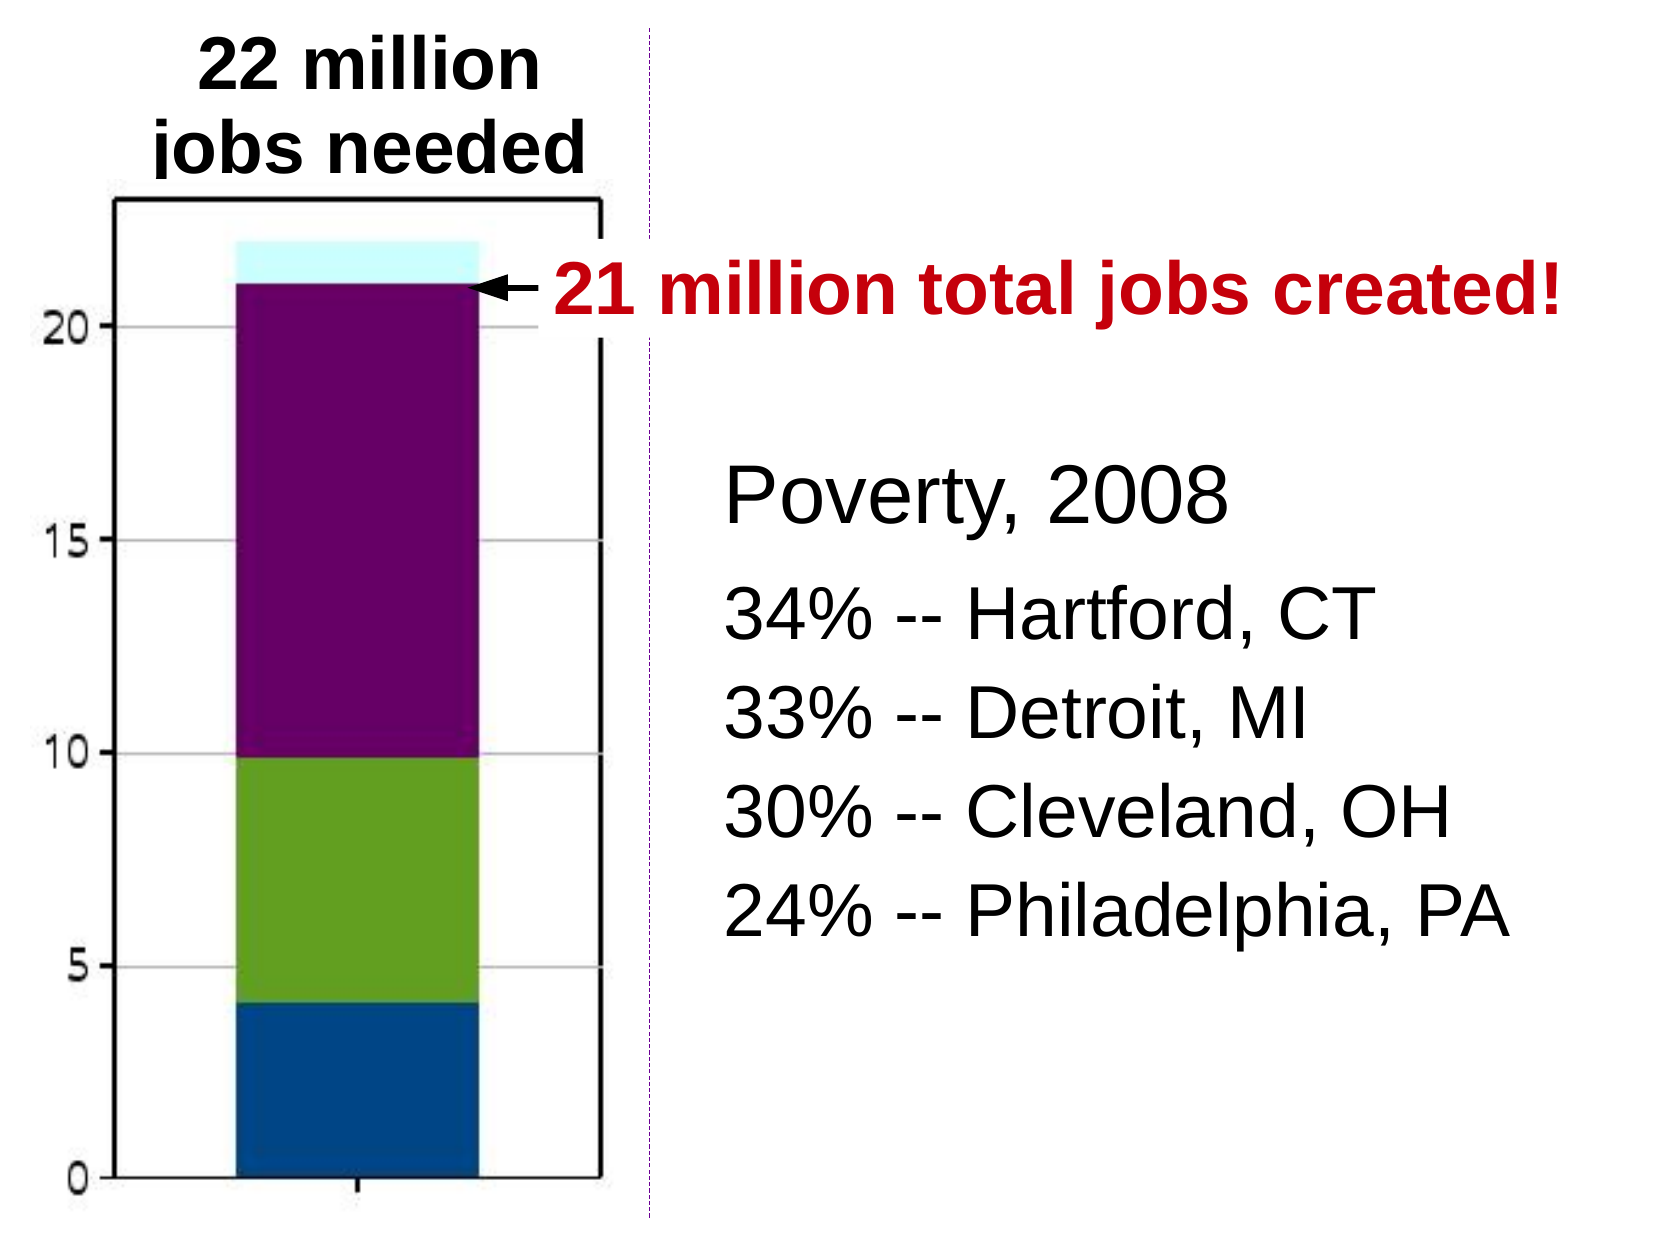

22 million
jobs needed
21 million total jobs created!
Poverty, 2008
34% -- Hartford, CT
33% -- Detroit, MI
30% -- Cleveland, OH
24% -- Philadelphia, PA